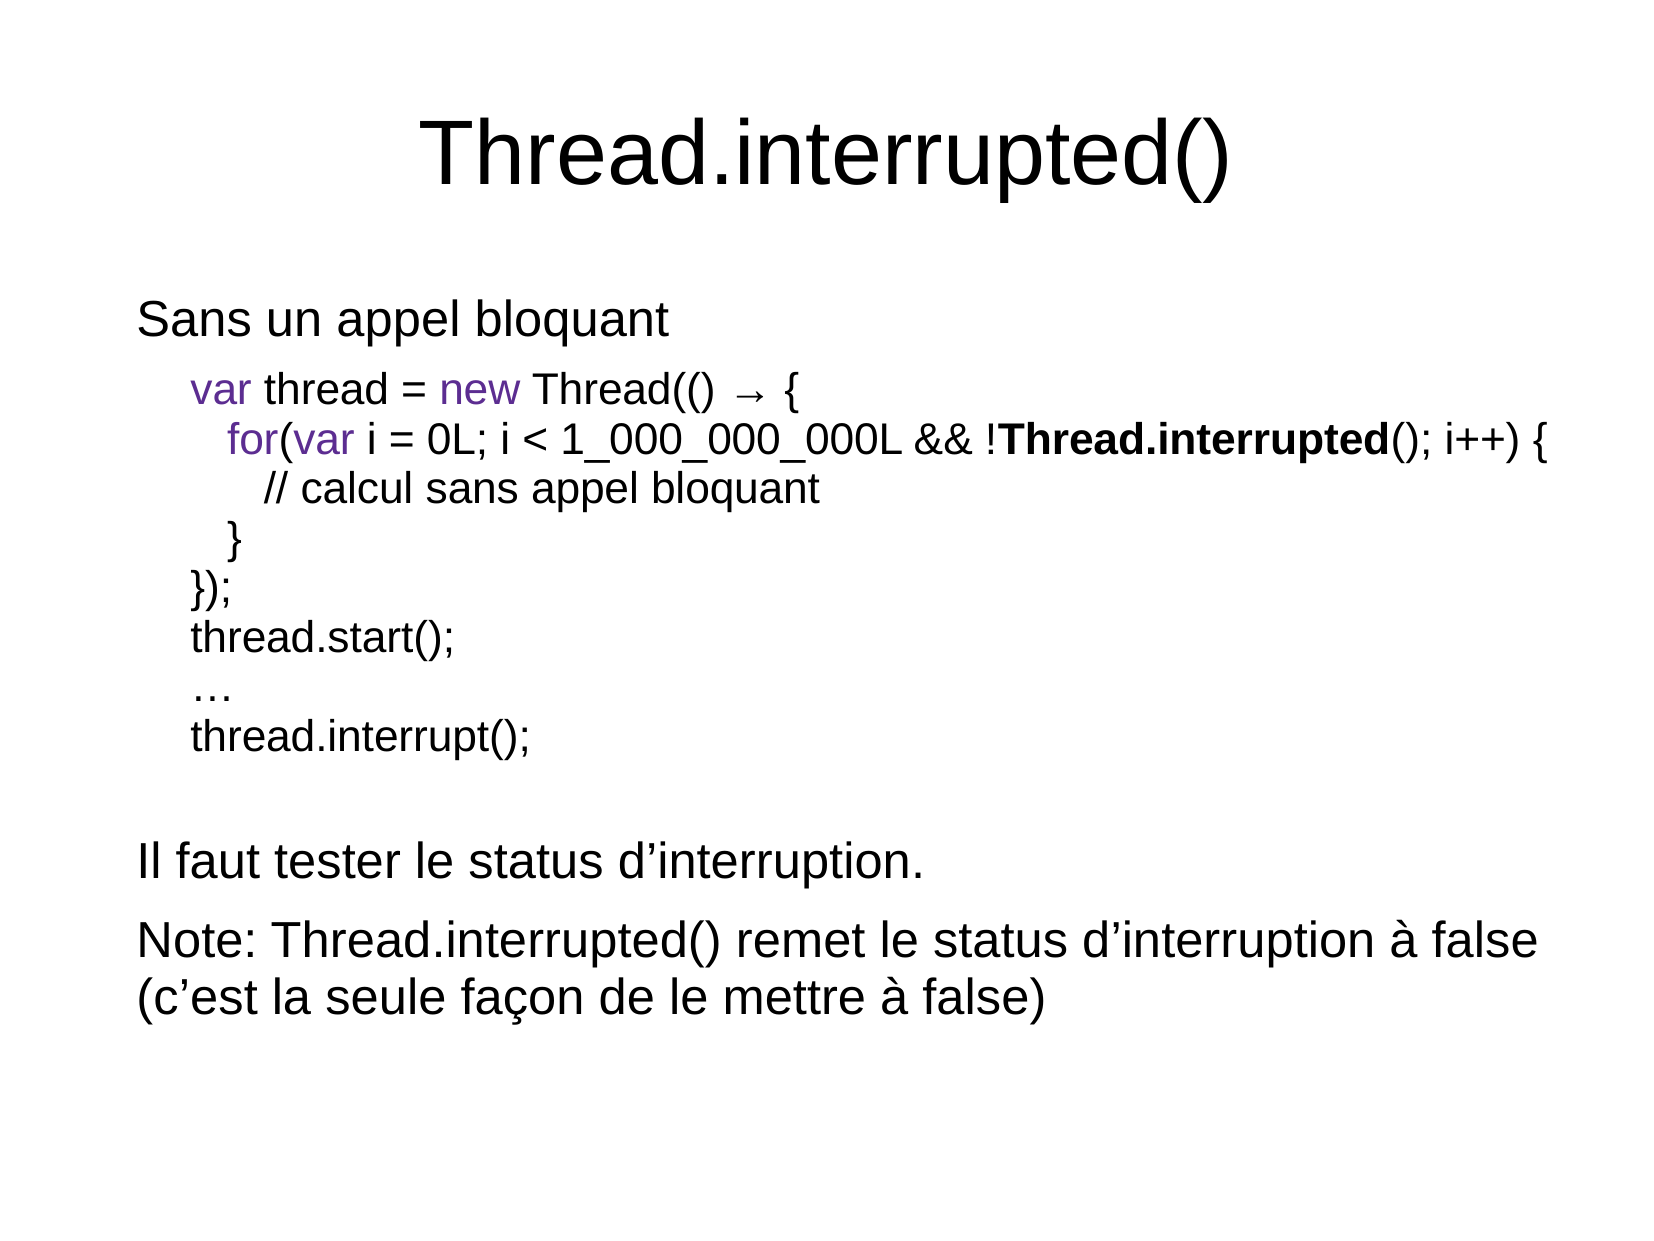

# Thread.interrupted()
Sans un appel bloquant
var thread = new Thread(() → {
 for(var i = 0L; i < 1_000_000_000L && !Thread.interrupted(); i++) {
 // calcul sans appel bloquant
 }
});
thread.start();
…
thread.interrupt();
Il faut tester le status d’interruption.
Note: Thread.interrupted() remet le status d’interruption à false
(c’est la seule façon de le mettre à false)